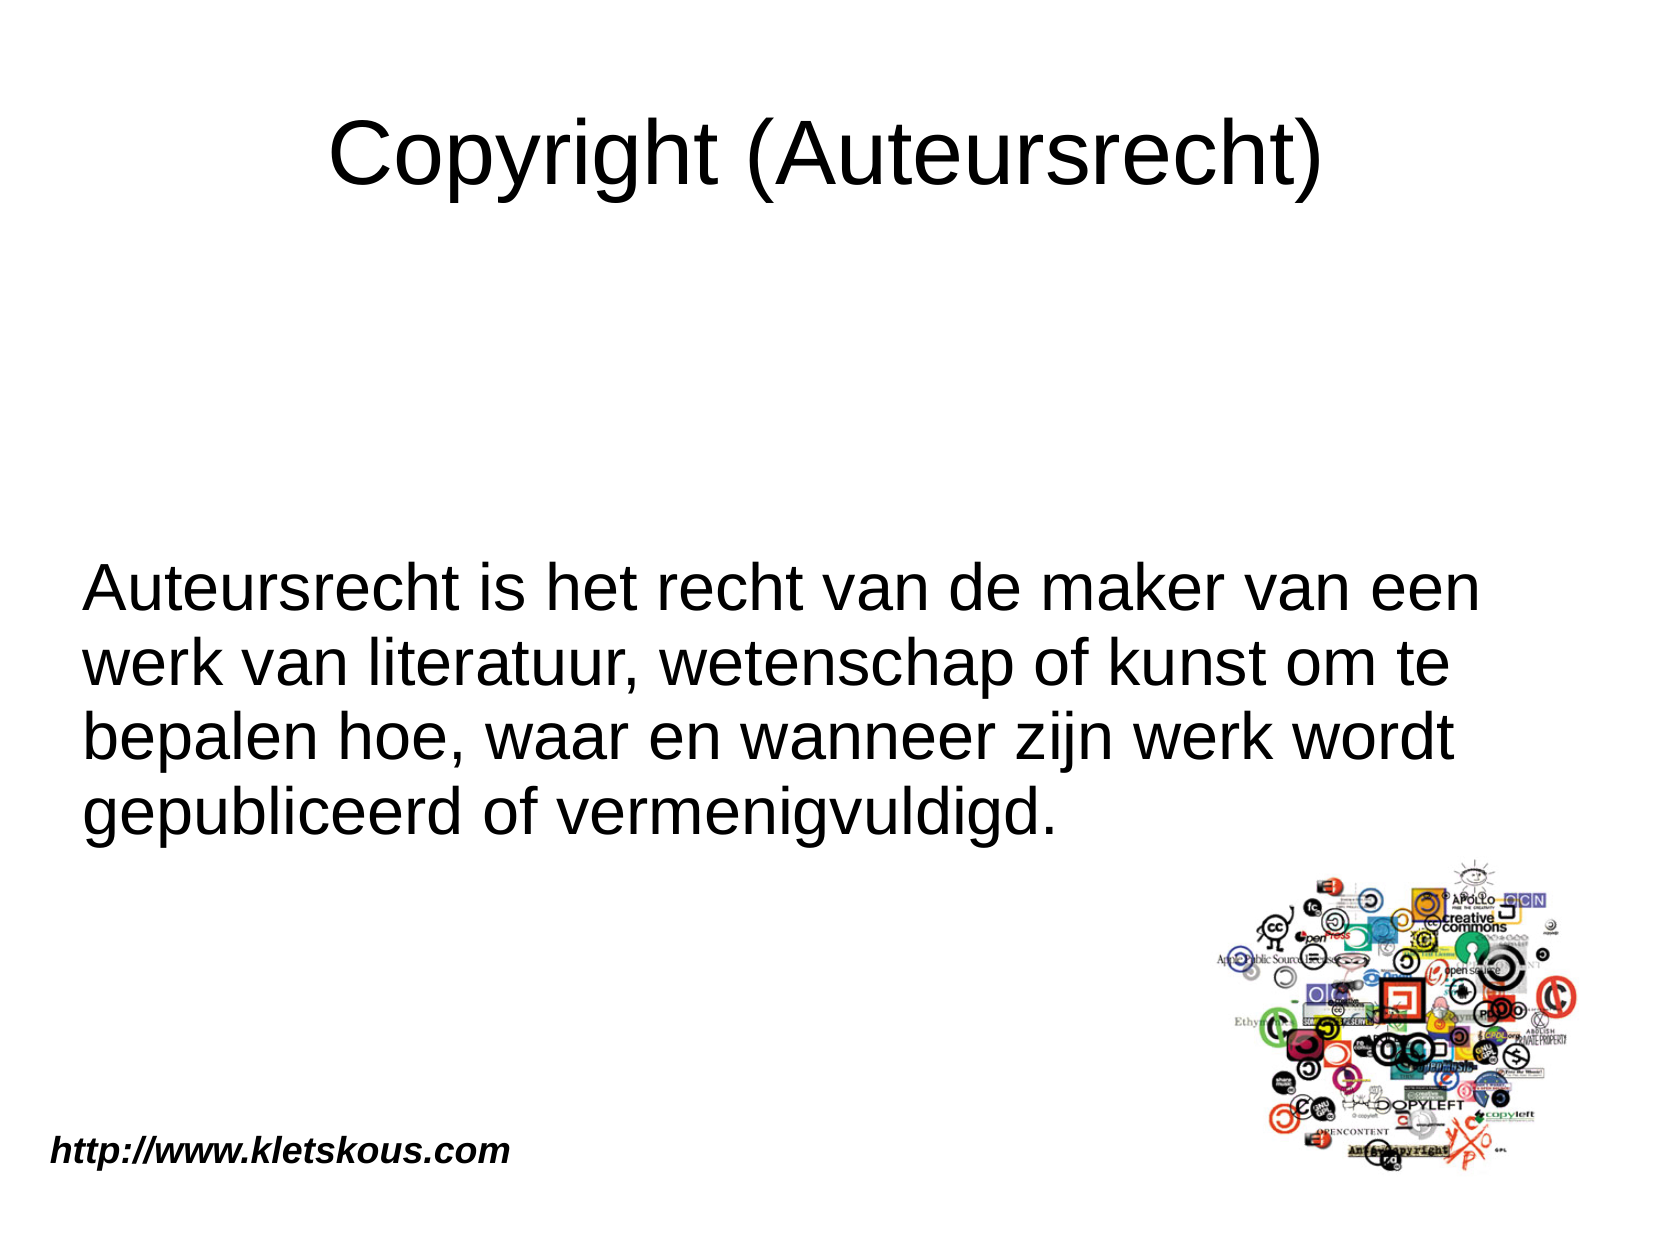

# Copyright (Auteursrecht)
Auteursrecht is het recht van de maker van een werk van literatuur, wetenschap of kunst om te bepalen hoe, waar en wanneer zijn werk wordt gepubliceerd of vermenigvuldigd.
http://www.kletskous.com